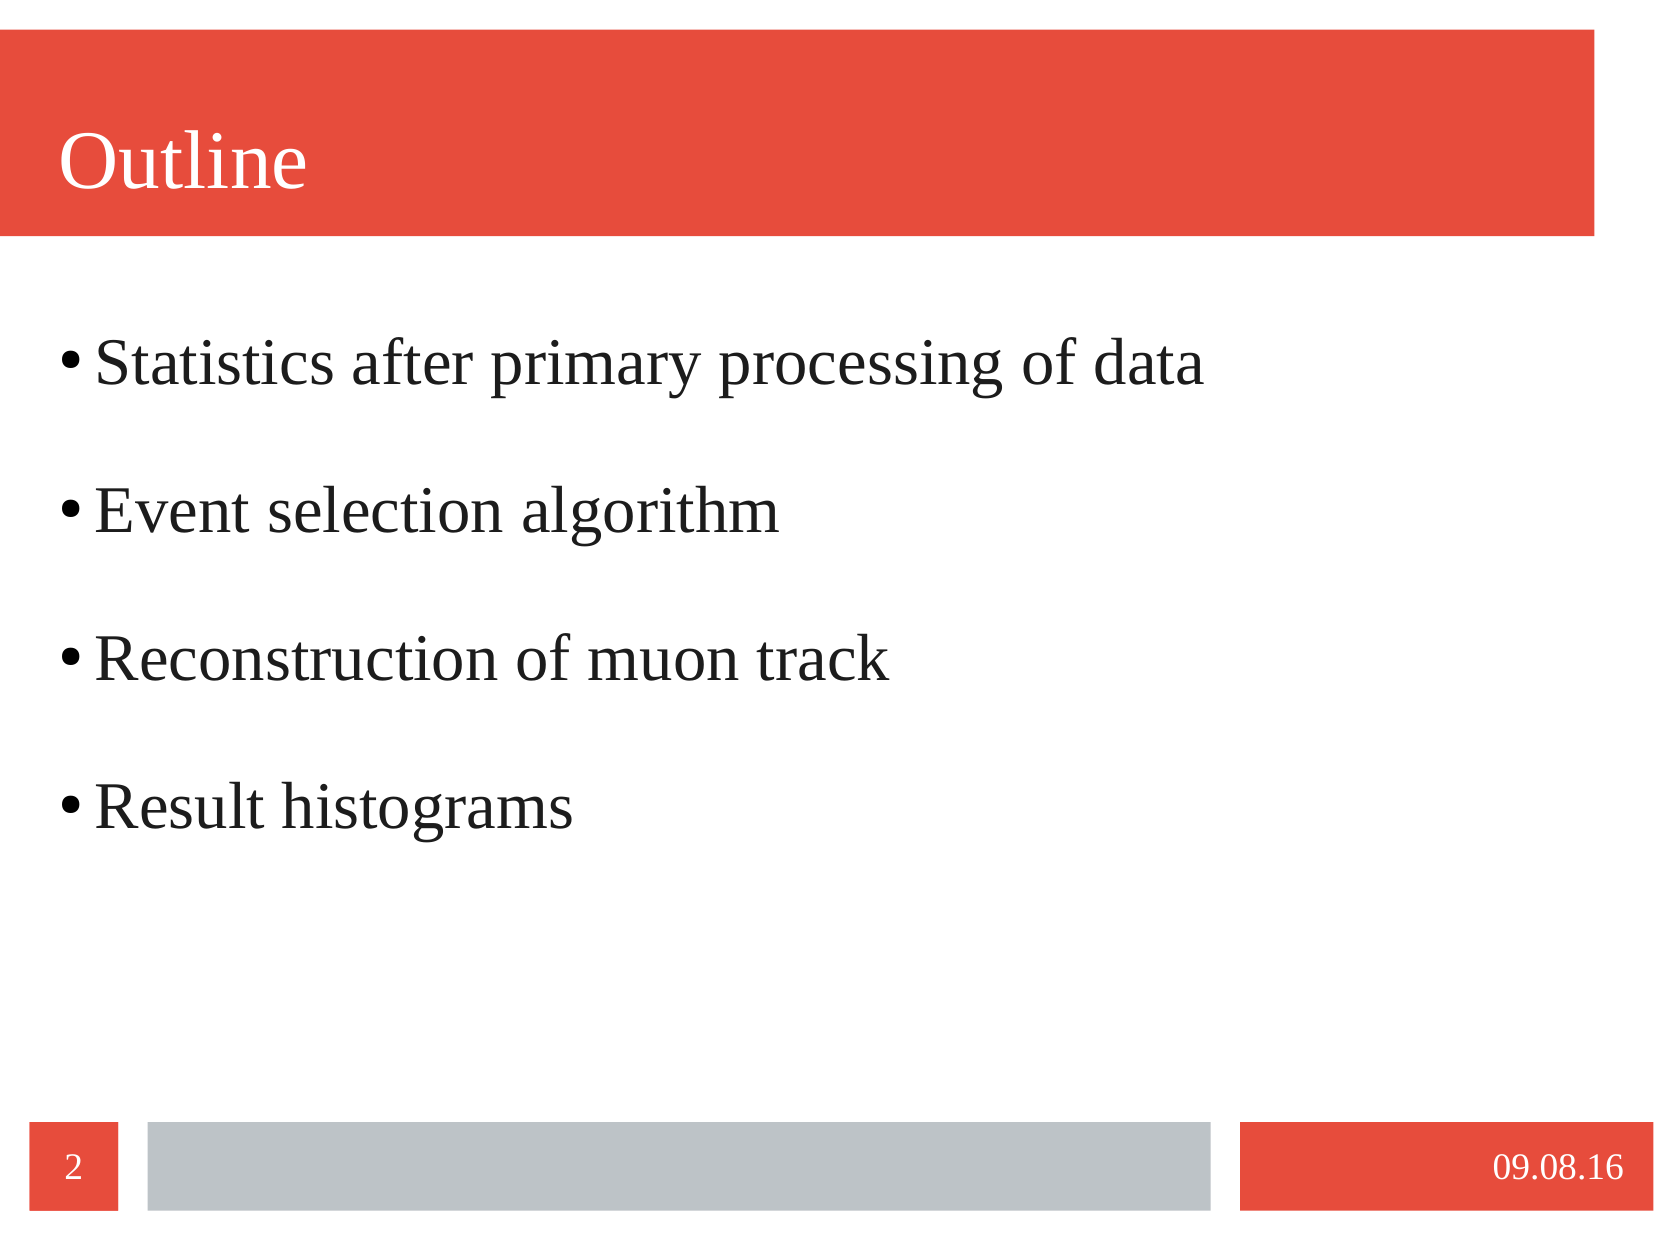

# Outline
Statistics after primary processing of data
Event selection algorithm
Reconstruction of muon track
Result histograms
2
09.08.16